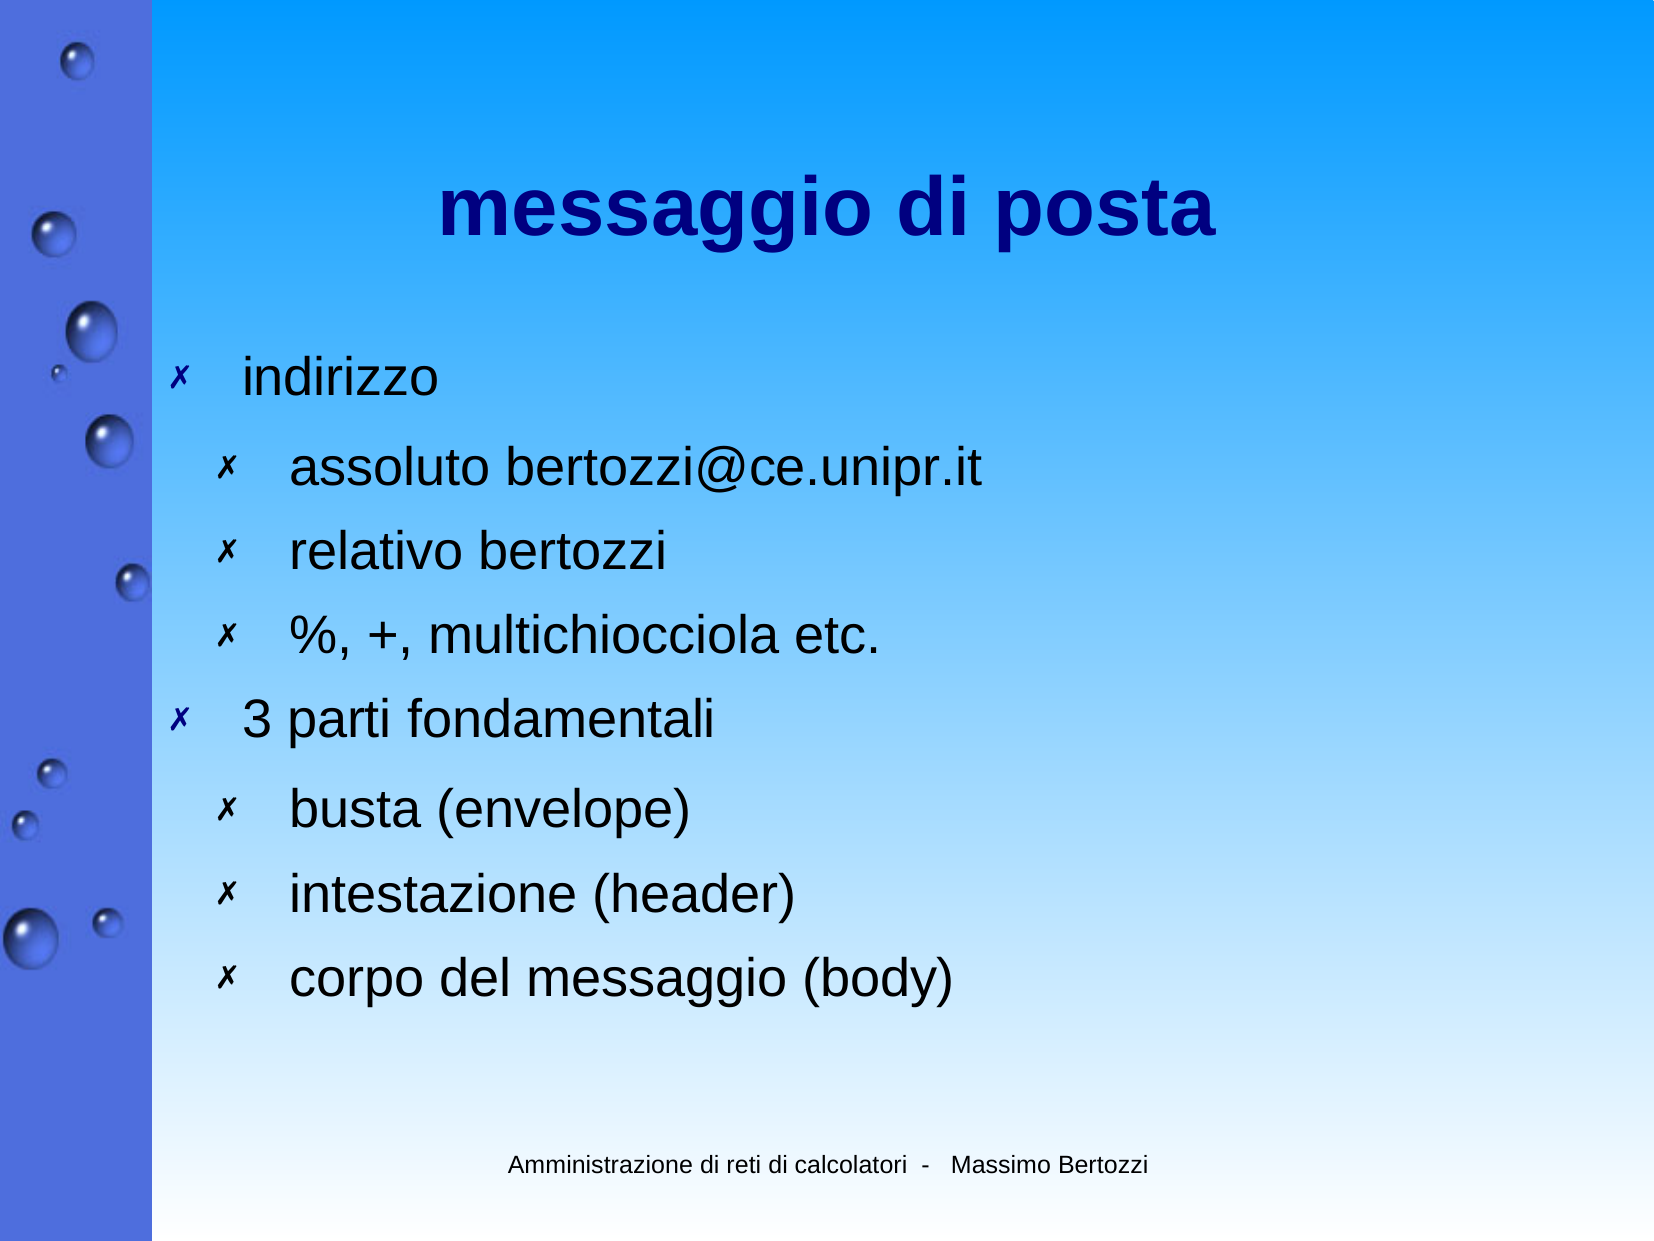

# messaggio di posta
indirizzo
assoluto bertozzi@ce.unipr.it
relativo bertozzi
%, +, multichiocciola etc.
3 parti fondamentali
busta (envelope)
intestazione (header)
corpo del messaggio (body)